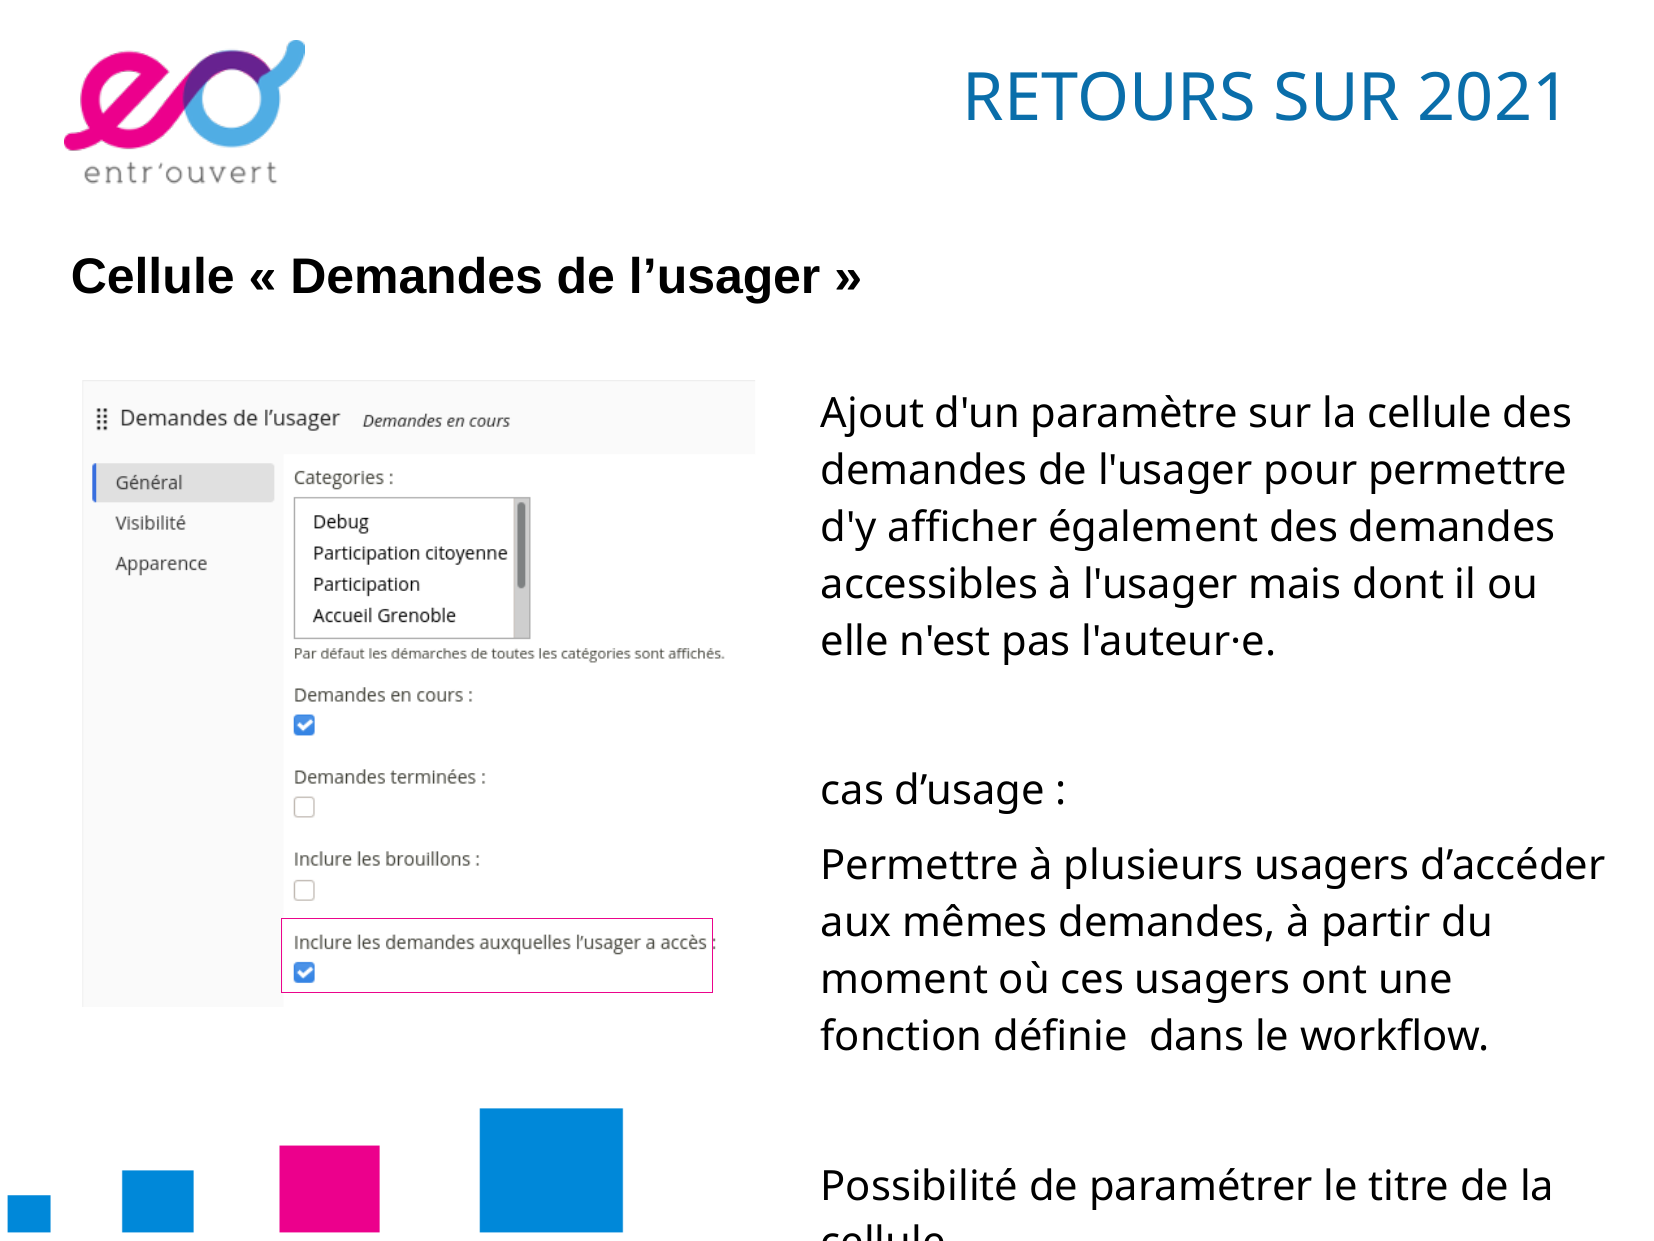

# retours sur 2021
Cellule « Demandes de l’usager »
Ajout d'un paramètre sur la cellule des demandes de l'usager pour permettre d'y afficher également des demandes accessibles à l'usager mais dont il ou elle n'est pas l'auteur·e.
cas d’usage :
Permettre à plusieurs usagers d’accéder aux mêmes demandes, à partir du moment où ces usagers ont une fonction définie dans le workflow.
Possibilité de paramétrer le titre de la cellule